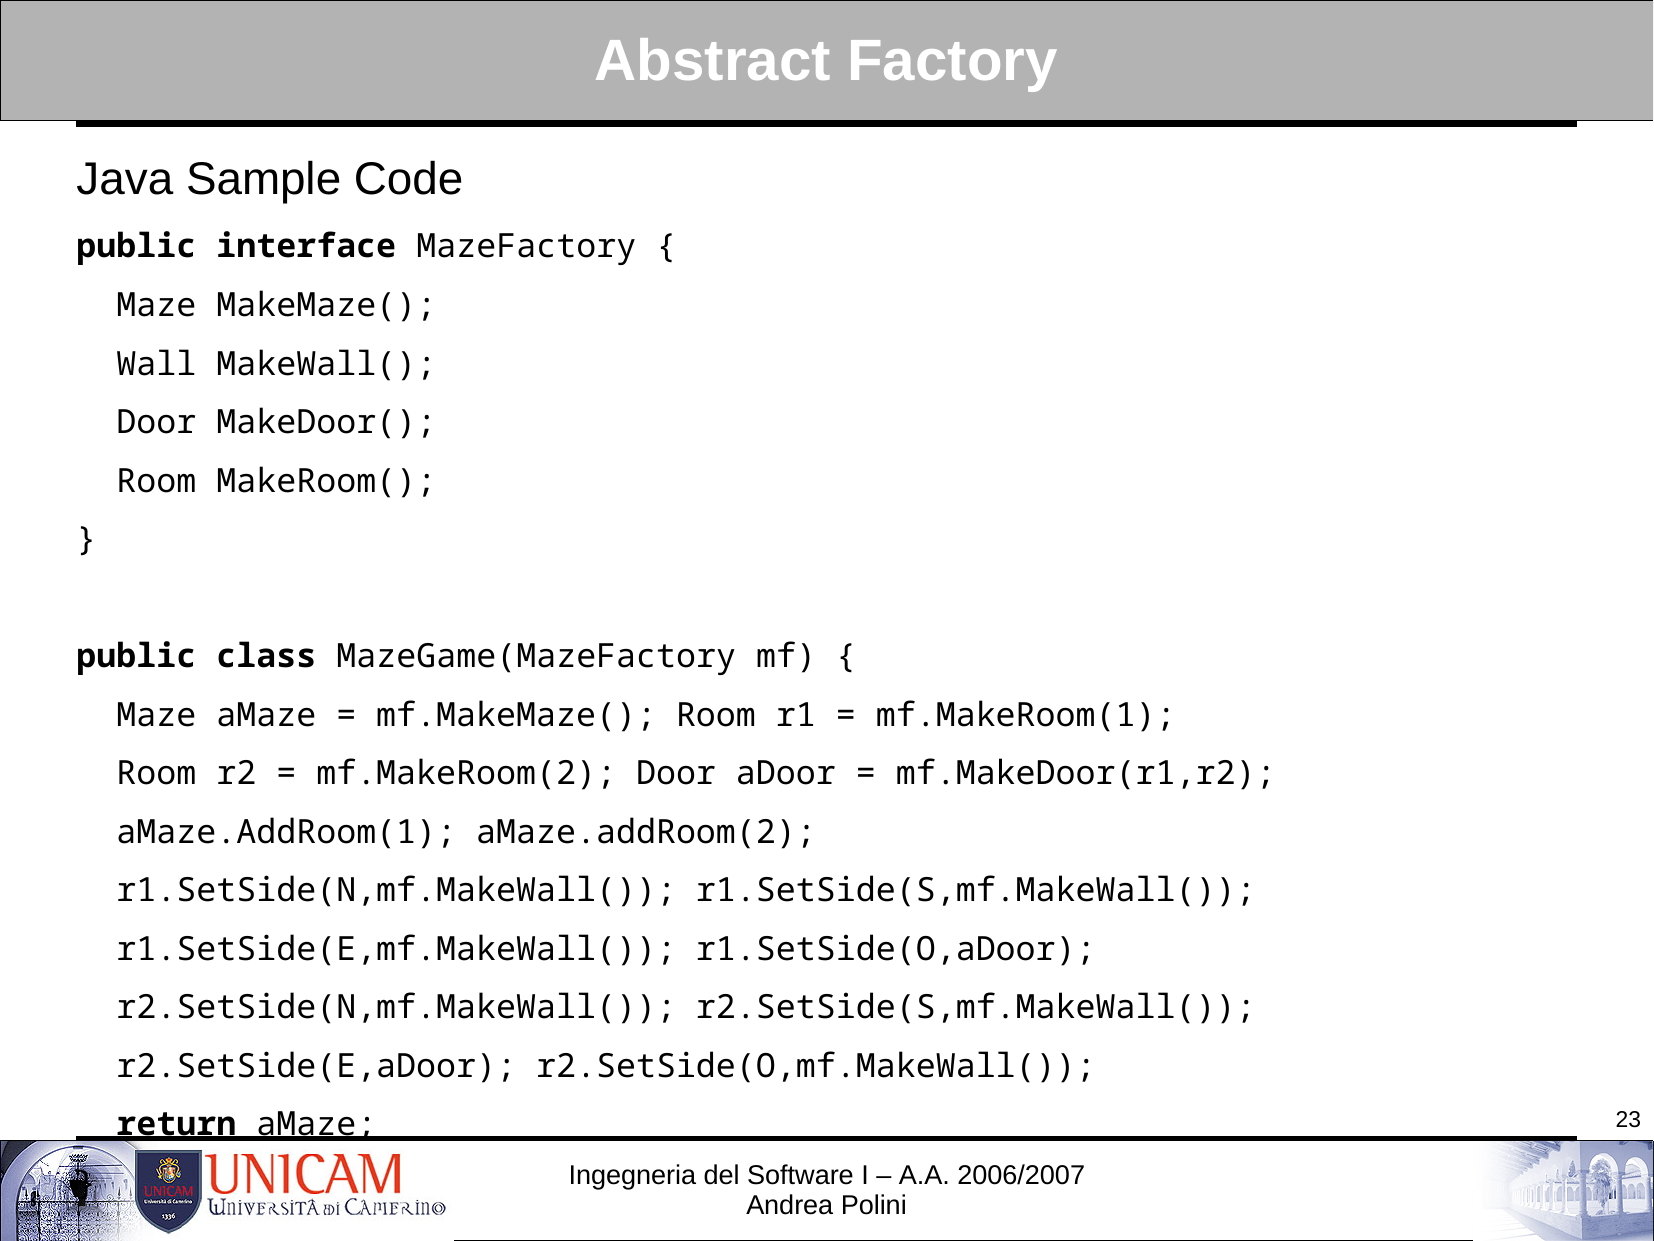

# Abstract Factory
Java Sample Code
public interface MazeFactory {
 Maze MakeMaze();
 Wall MakeWall();
 Door MakeDoor();
 Room MakeRoom();
}
public class MazeGame(MazeFactory mf) {
 Maze aMaze = mf.MakeMaze(); Room r1 = mf.MakeRoom(1);
 Room r2 = mf.MakeRoom(2); Door aDoor = mf.MakeDoor(r1,r2);
 aMaze.AddRoom(1); aMaze.addRoom(2);
 r1.SetSide(N,mf.MakeWall()); r1.SetSide(S,mf.MakeWall());
 r1.SetSide(E,mf.MakeWall()); r1.SetSide(O,aDoor);
 r2.SetSide(N,mf.MakeWall()); r2.SetSide(S,mf.MakeWall());
 r2.SetSide(E,aDoor); r2.SetSide(O,mf.MakeWall());
 return aMaze;
}
23